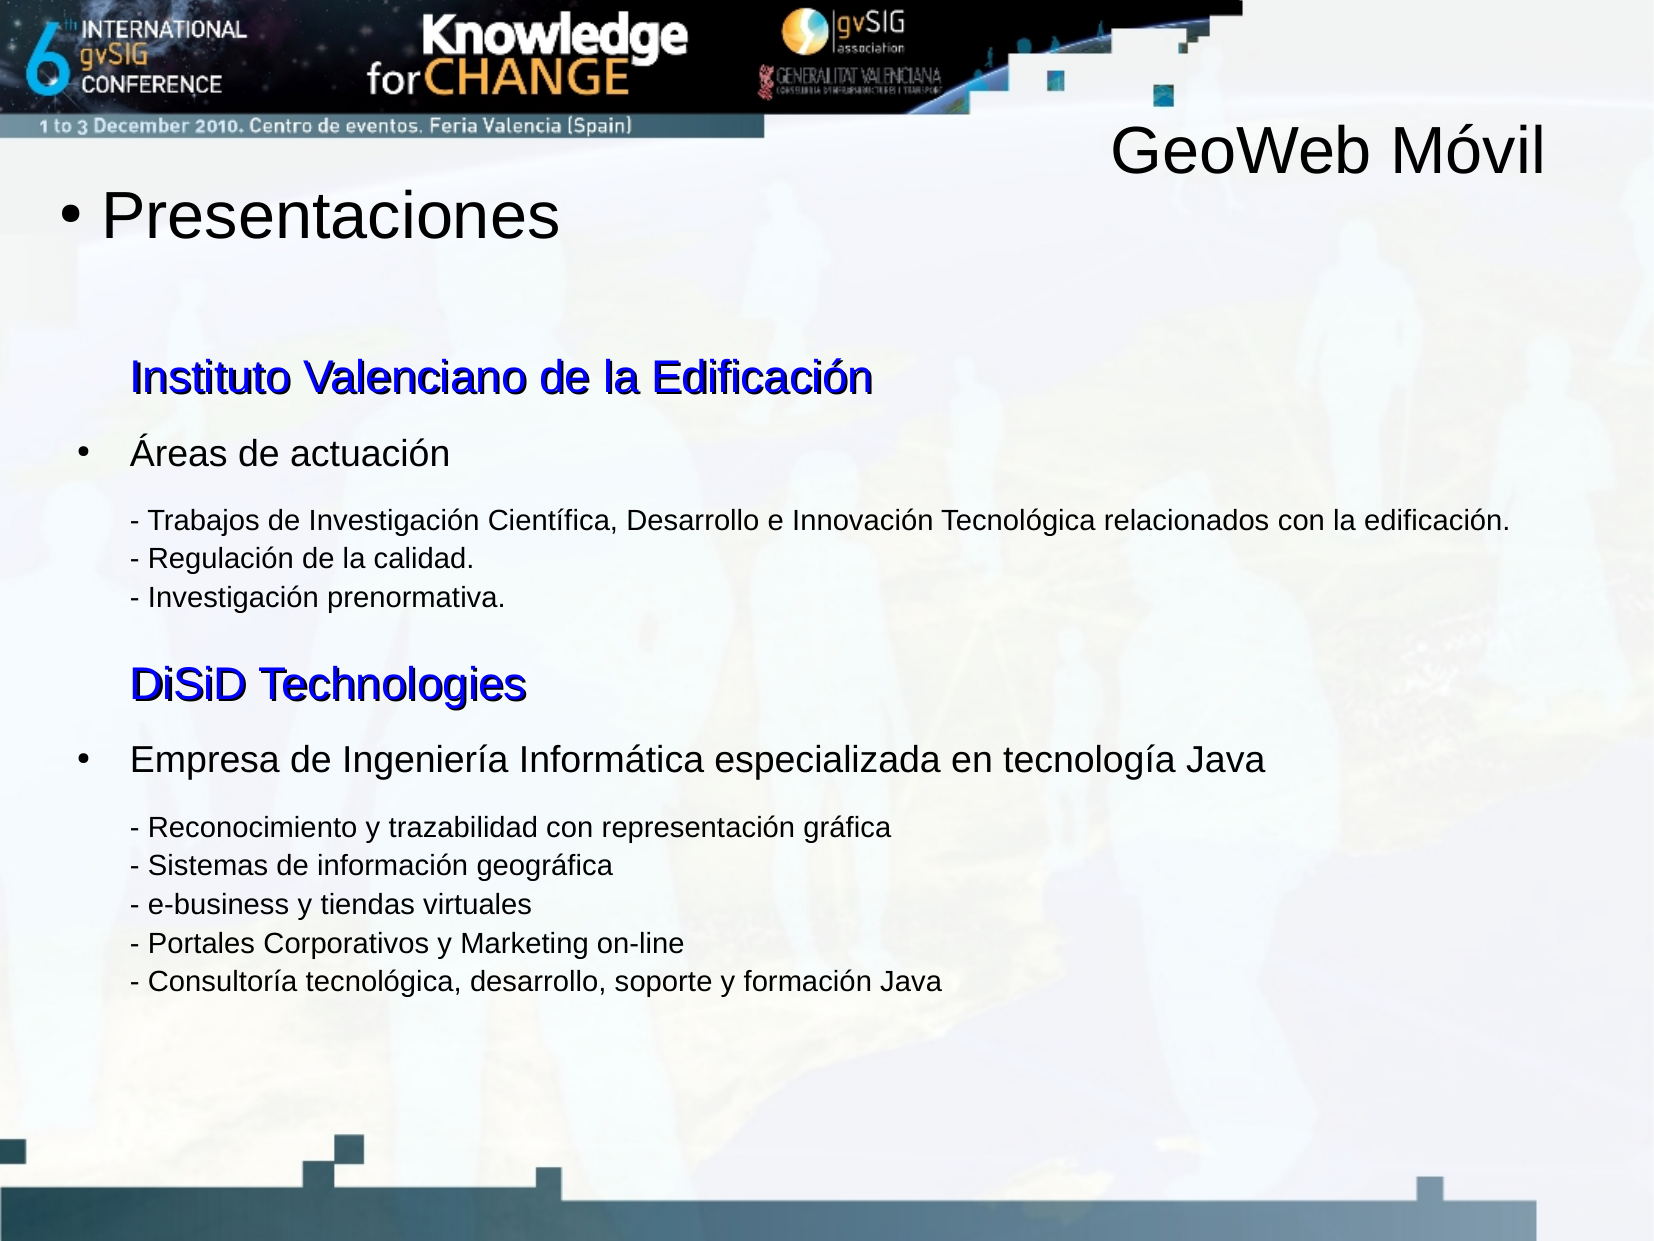

GeoWeb Móvil
 Presentaciones
# Instituto Valenciano de la Edificación
Áreas de actuación
- Trabajos de Investigación Científica, Desarrollo e Innovación Tecnológica relacionados con la edificación.
- Regulación de la calidad.
- Investigación prenormativa.
DiSiD Technologies
Empresa de Ingeniería Informática especializada en tecnología Java
- Reconocimiento y trazabilidad con representación gráfica
- Sistemas de información geográfica
- e-business y tiendas virtuales
- Portales Corporativos y Marketing on-line
- Consultoría tecnológica, desarrollo, soporte y formación Java